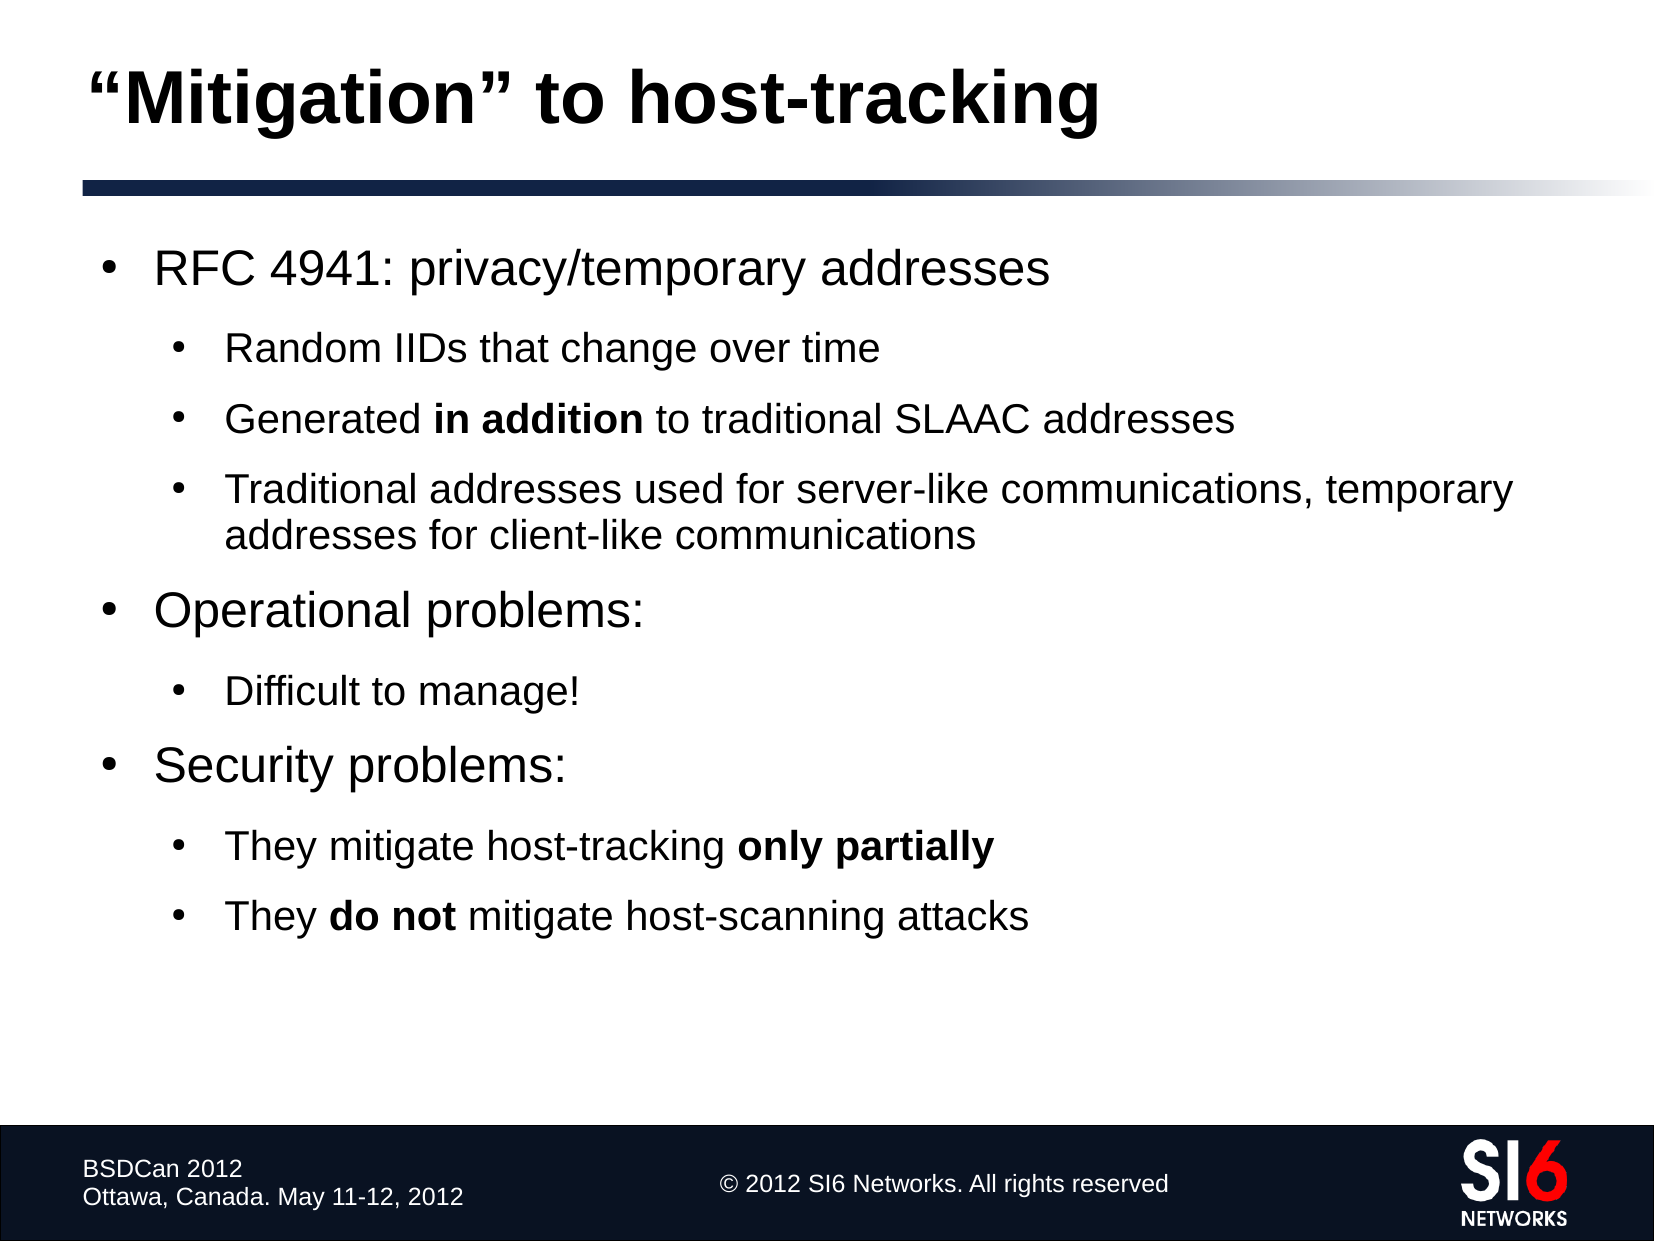

# “Mitigation” to host-tracking
RFC 4941: privacy/temporary addresses
Random IIDs that change over time
Generated in addition to traditional SLAAC addresses
Traditional addresses used for server-like communications, temporary addresses for client-like communications
Operational problems:
Difficult to manage!
Security problems:
They mitigate host-tracking only partially
They do not mitigate host-scanning attacks